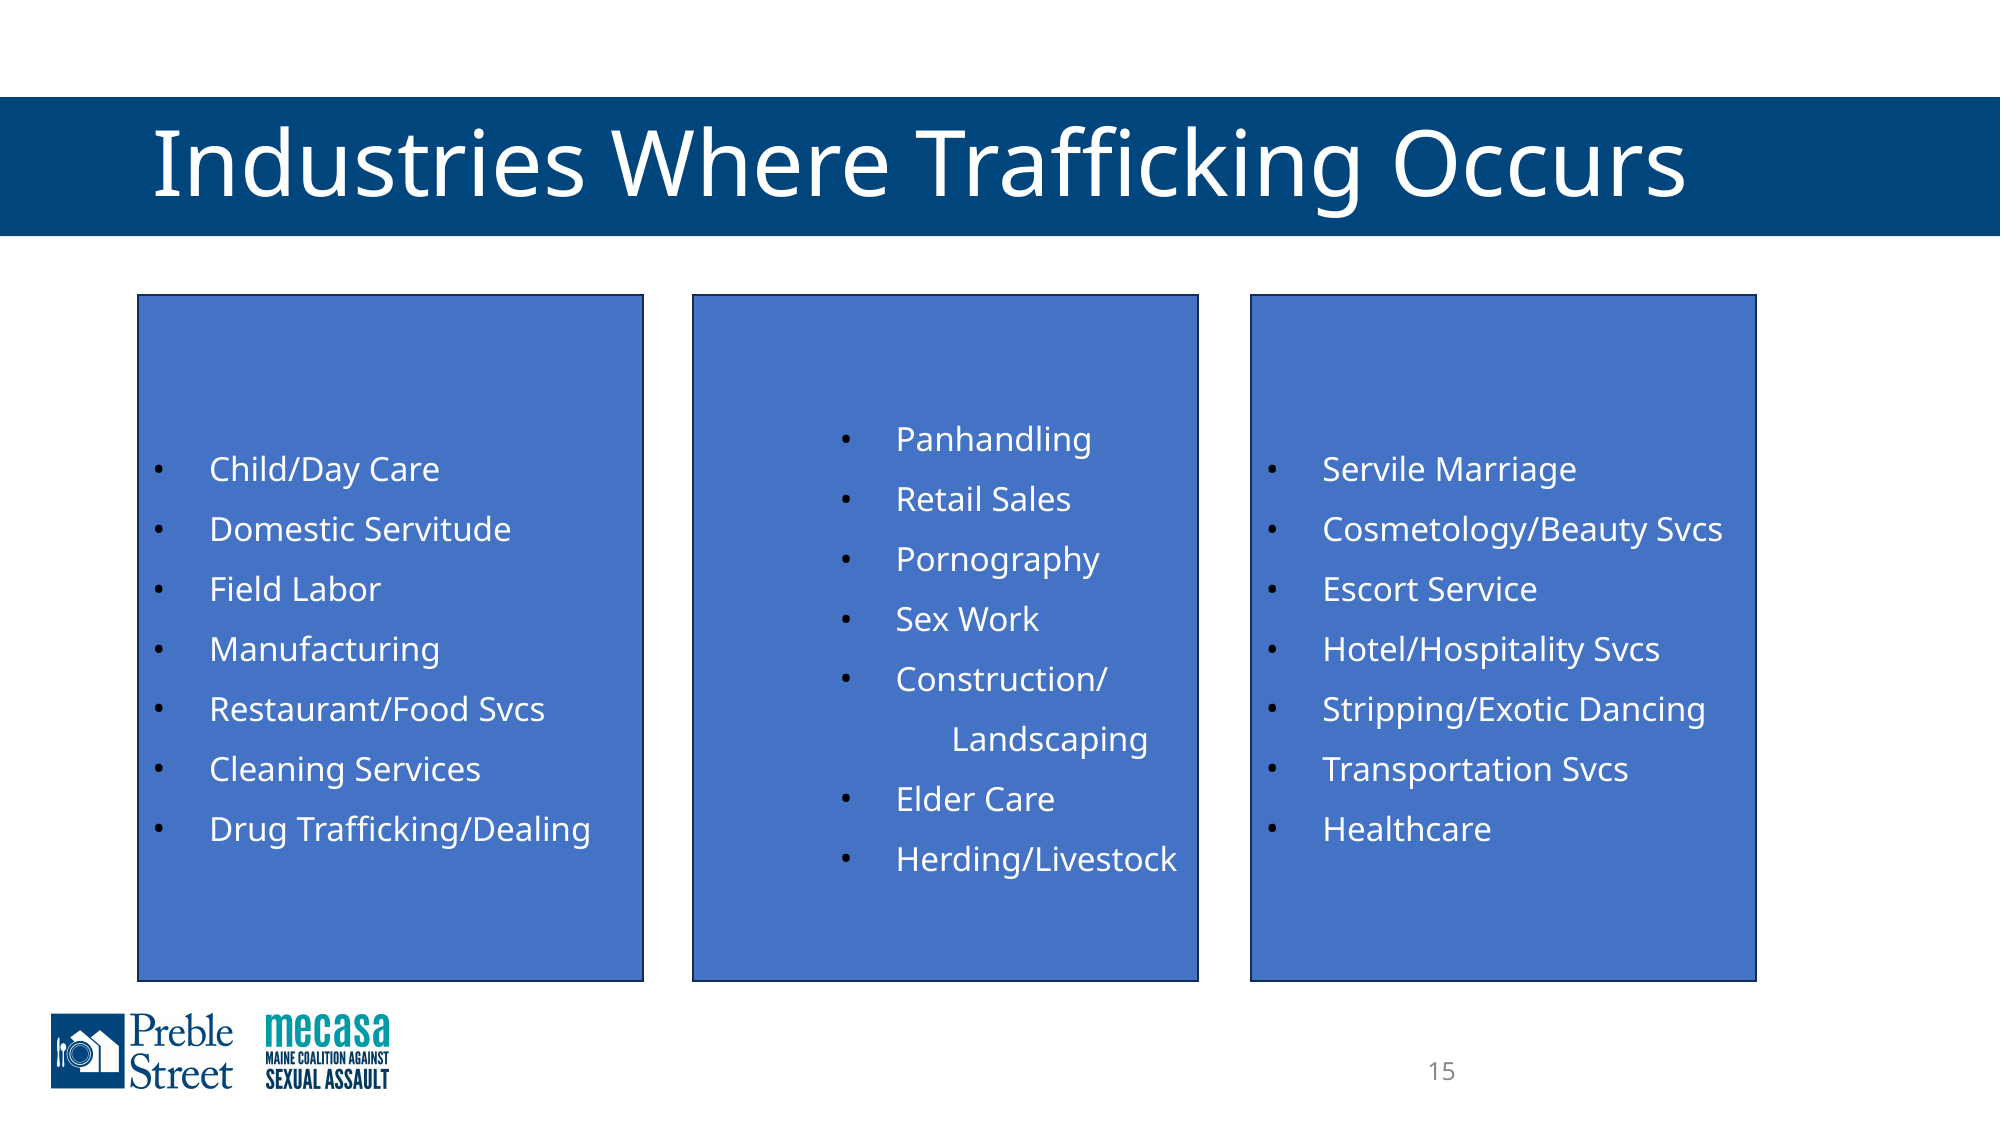

# Industries Where Trafficking Occurs
Child/Day Care​
Domestic Servitude​
Field Labor​
Manufacturing​
Restaurant/Food Svcs​
Cleaning Services​
Drug Trafficking/Dealing
Panhandling​
Retail Sales​
Pornography​
Sex Work​
Construction/​
Landscaping​
Elder Care​
Herding/Livestock
Servile Marriage​
Cosmetology/Beauty Svcs
Escort Service​
Hotel/Hospitality Svcs​
Stripping/Exotic Dancing​
Transportation Svcs​
Healthcare
14